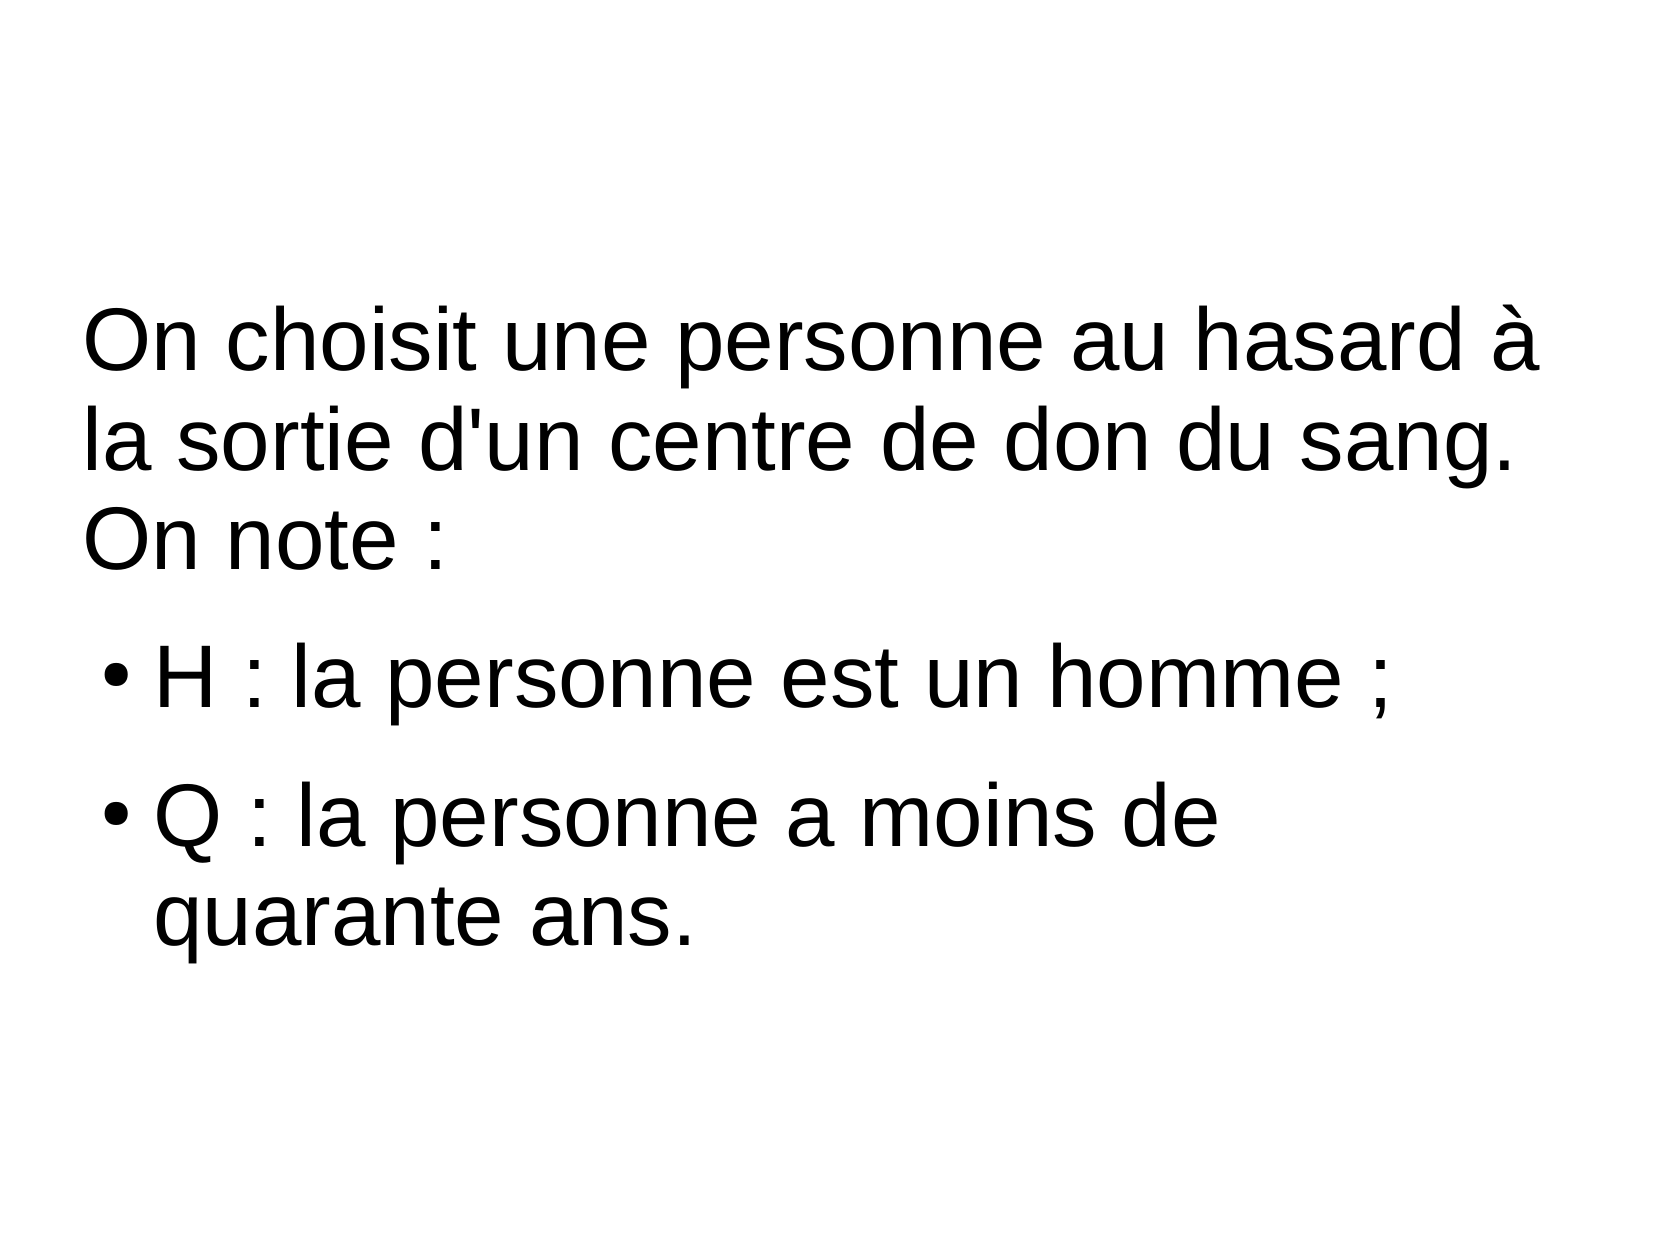

#
On choisit une personne au hasard à la sortie d'un centre de don du sang. On note :
H : la personne est un homme ;
Q : la personne a moins de quarante ans.